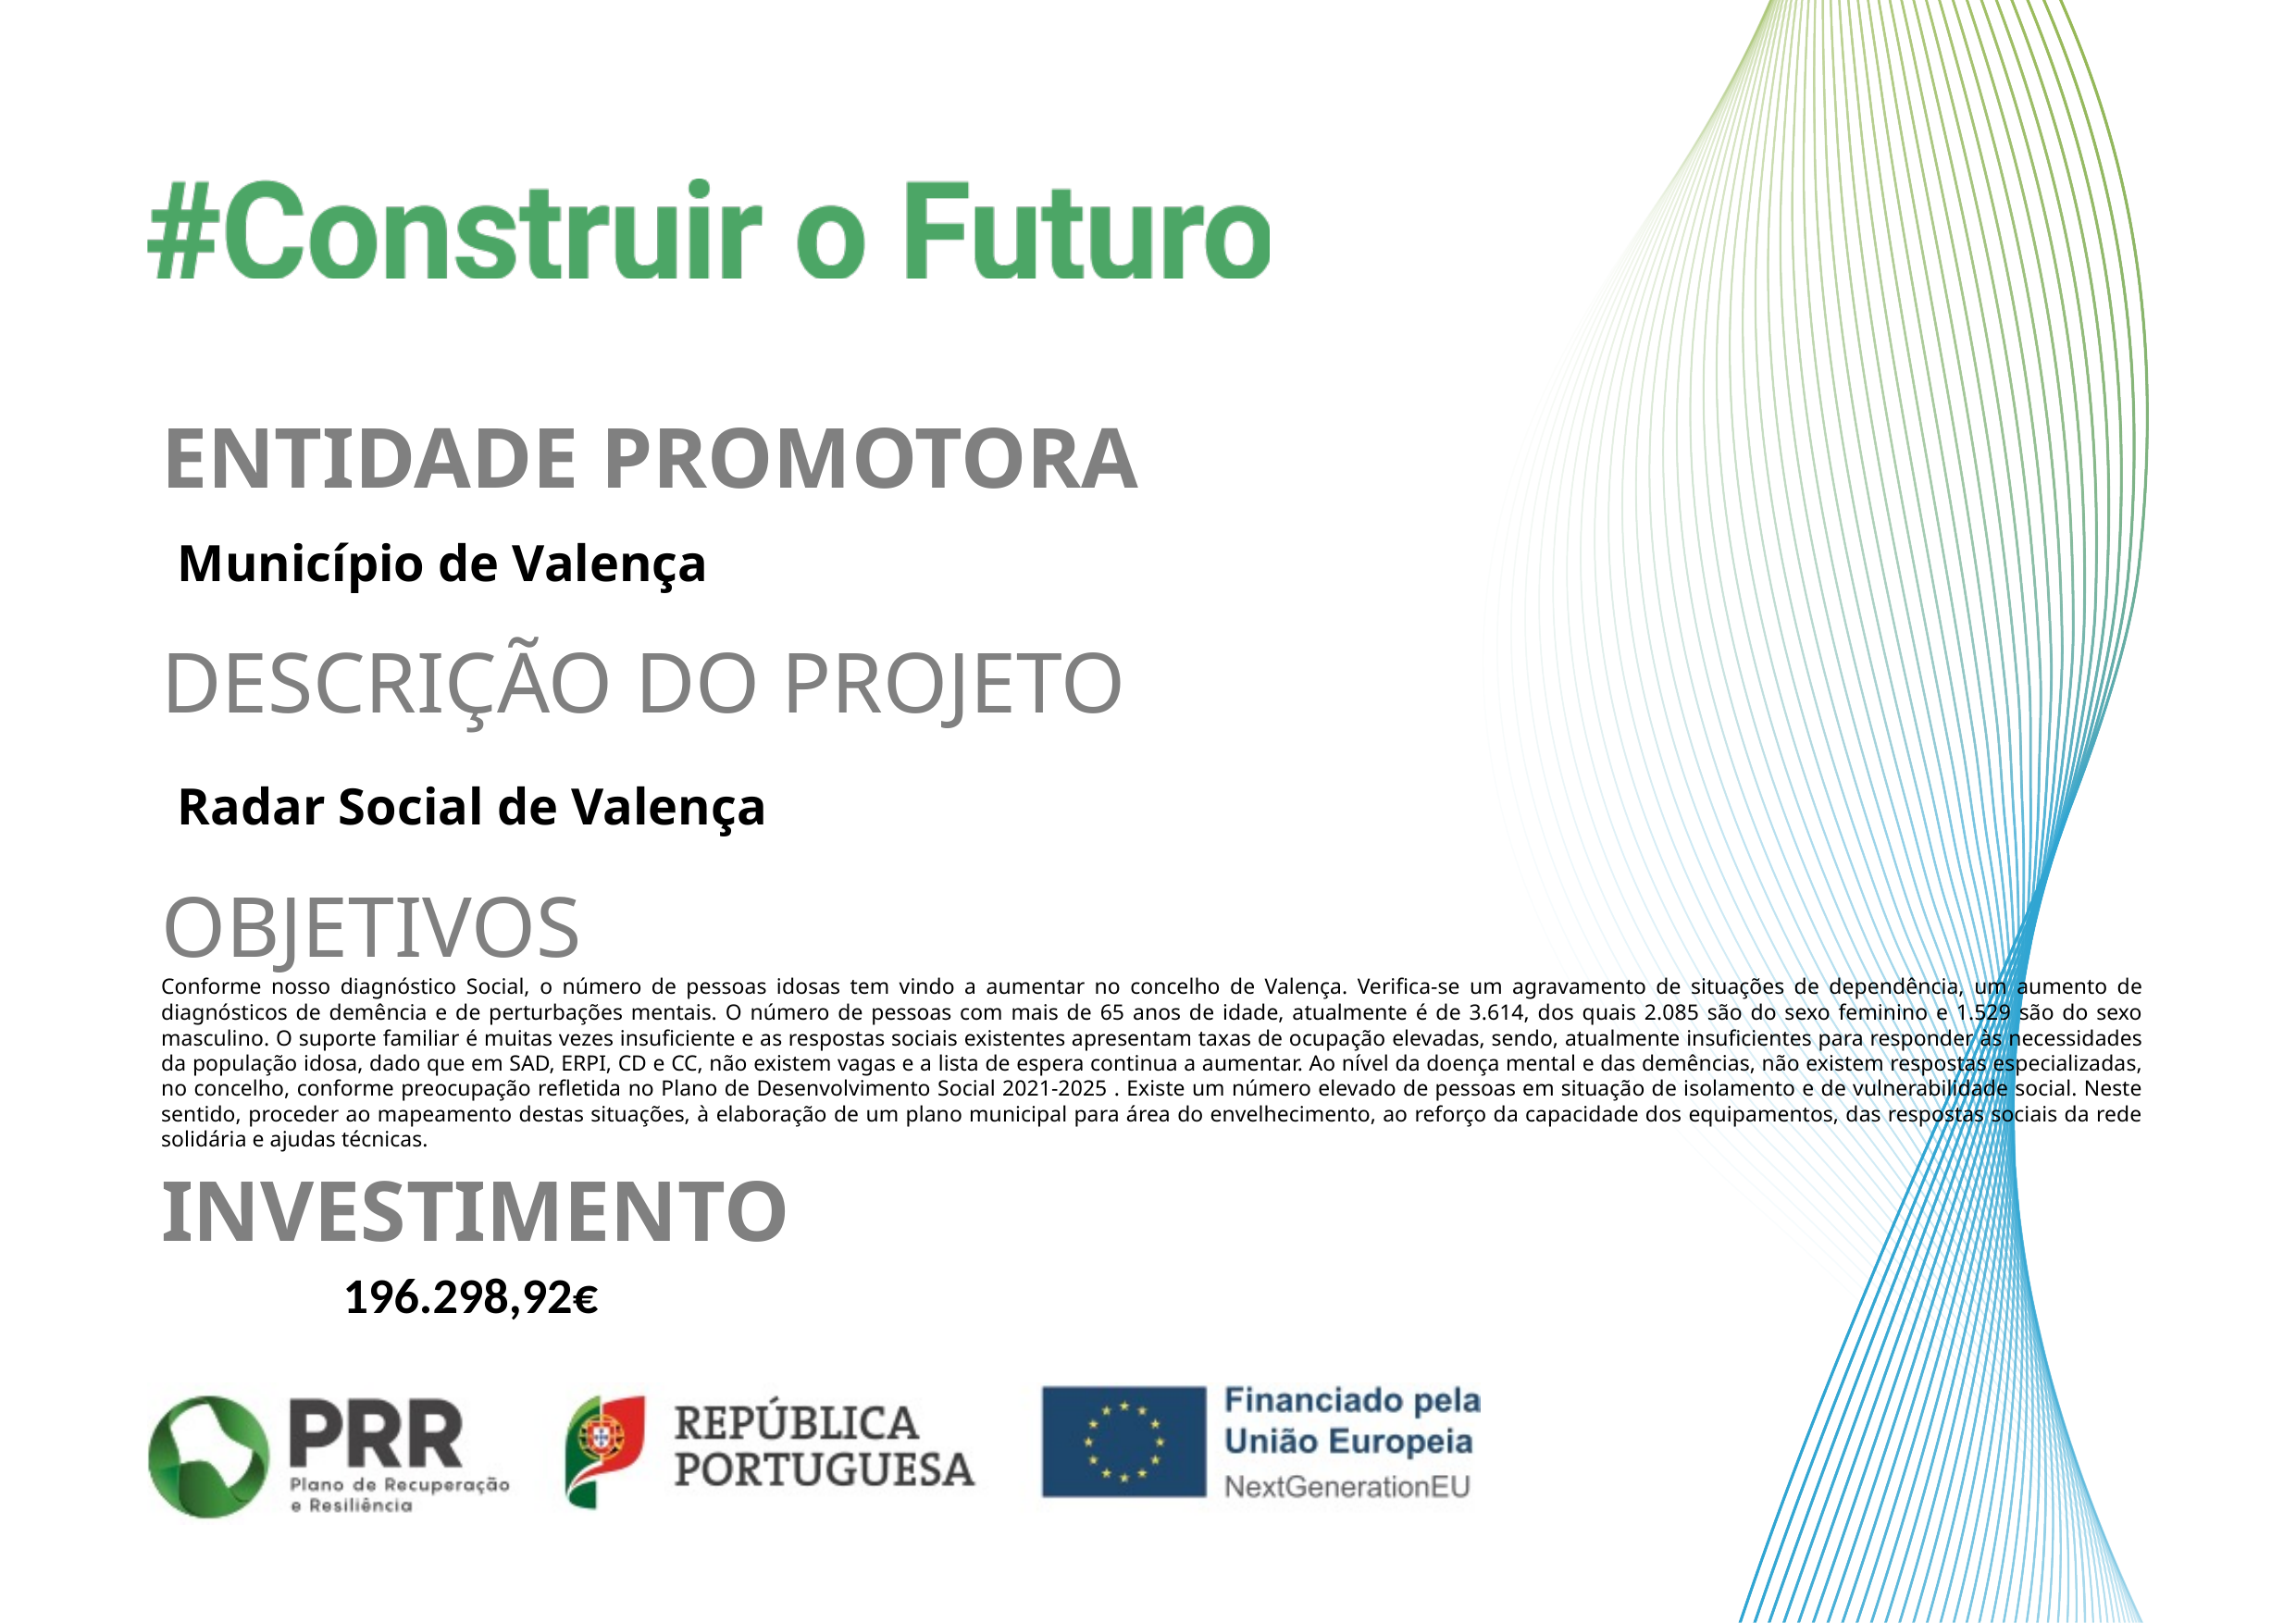

Para poder alterar o powerpoint, deverá usar a fonte “Roboto”, que pode ser descarregada nesta pasta.
ENTIDADE PROMOTORA
Município de Valença
DESCRIÇÃO DO PROJETO
Radar Social de Valença
OBJETIVOS
Conforme nosso diagnóstico Social, o número de pessoas idosas tem vindo a aumentar no concelho de Valença. Verifica-se um agravamento de situações de dependência, um aumento de diagnósticos de demência e de perturbações mentais. O número de pessoas com mais de 65 anos de idade, atualmente é de 3.614, dos quais 2.085 são do sexo feminino e 1.529 são do sexo masculino. O suporte familiar é muitas vezes insuficiente e as respostas sociais existentes apresentam taxas de ocupação elevadas, sendo, atualmente insuficientes para responder às necessidades da população idosa, dado que em SAD, ERPI, CD e CC, não existem vagas e a lista de espera continua a aumentar. Ao nível da doença mental e das demências, não existem respostas especializadas, no concelho, conforme preocupação refletida no Plano de Desenvolvimento Social 2021-2025 . Existe um número elevado de pessoas em situação de isolamento e de vulnerabilidade social. Neste sentido, proceder ao mapeamento destas situações, à elaboração de um plano municipal para área do envelhecimento, ao reforço da capacidade dos equipamentos, das respostas sociais da rede solidária e ajudas técnicas.
INVESTIMENTO
 196.298,92€